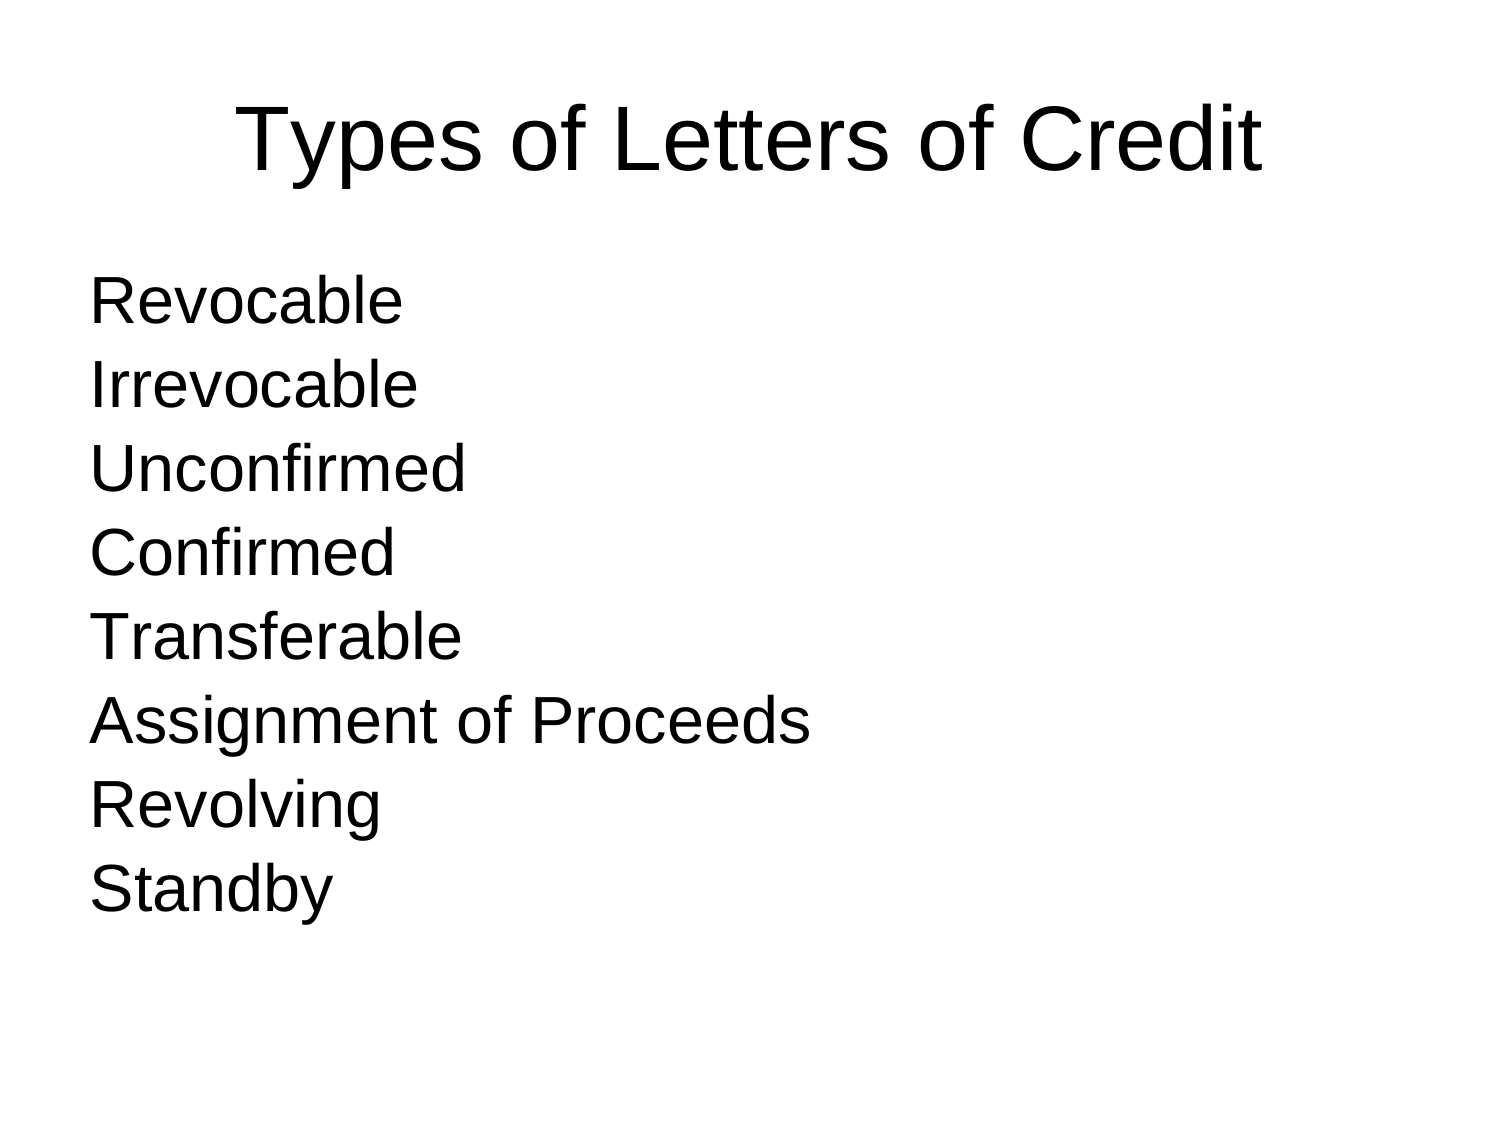

# Types of Letters of Credit
Revocable
Irrevocable
Unconfirmed
Confirmed
Transferable
Assignment of Proceeds
Revolving
Standby